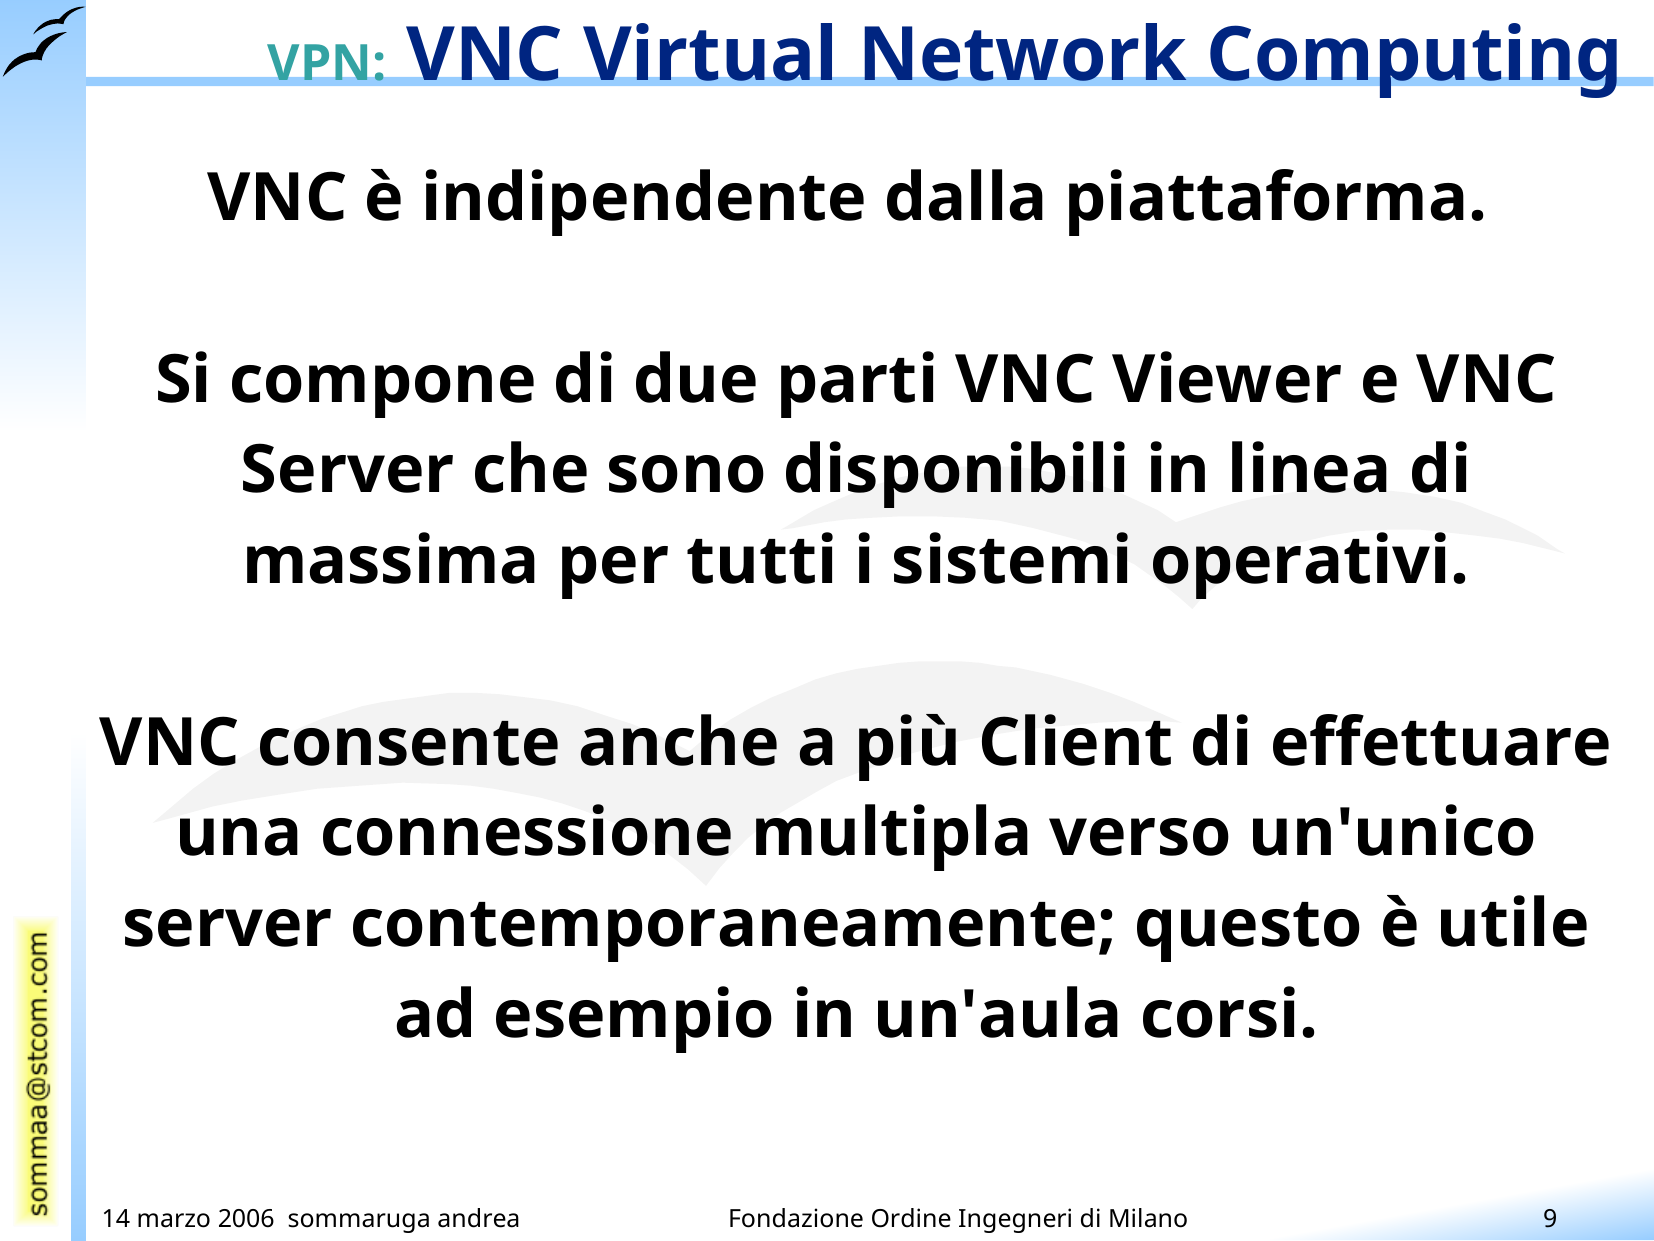

# VPN: VNC Virtual Network Computing
VNC è indipendente dalla piattaforma.
Si compone di due parti VNC Viewer e VNC Server che sono disponibili in linea di massima per tutti i sistemi operativi.
VNC consente anche a più Client di effettuare una connessione multipla verso un'unico server contemporaneamente; questo è utile ad esempio in un'aula corsi.